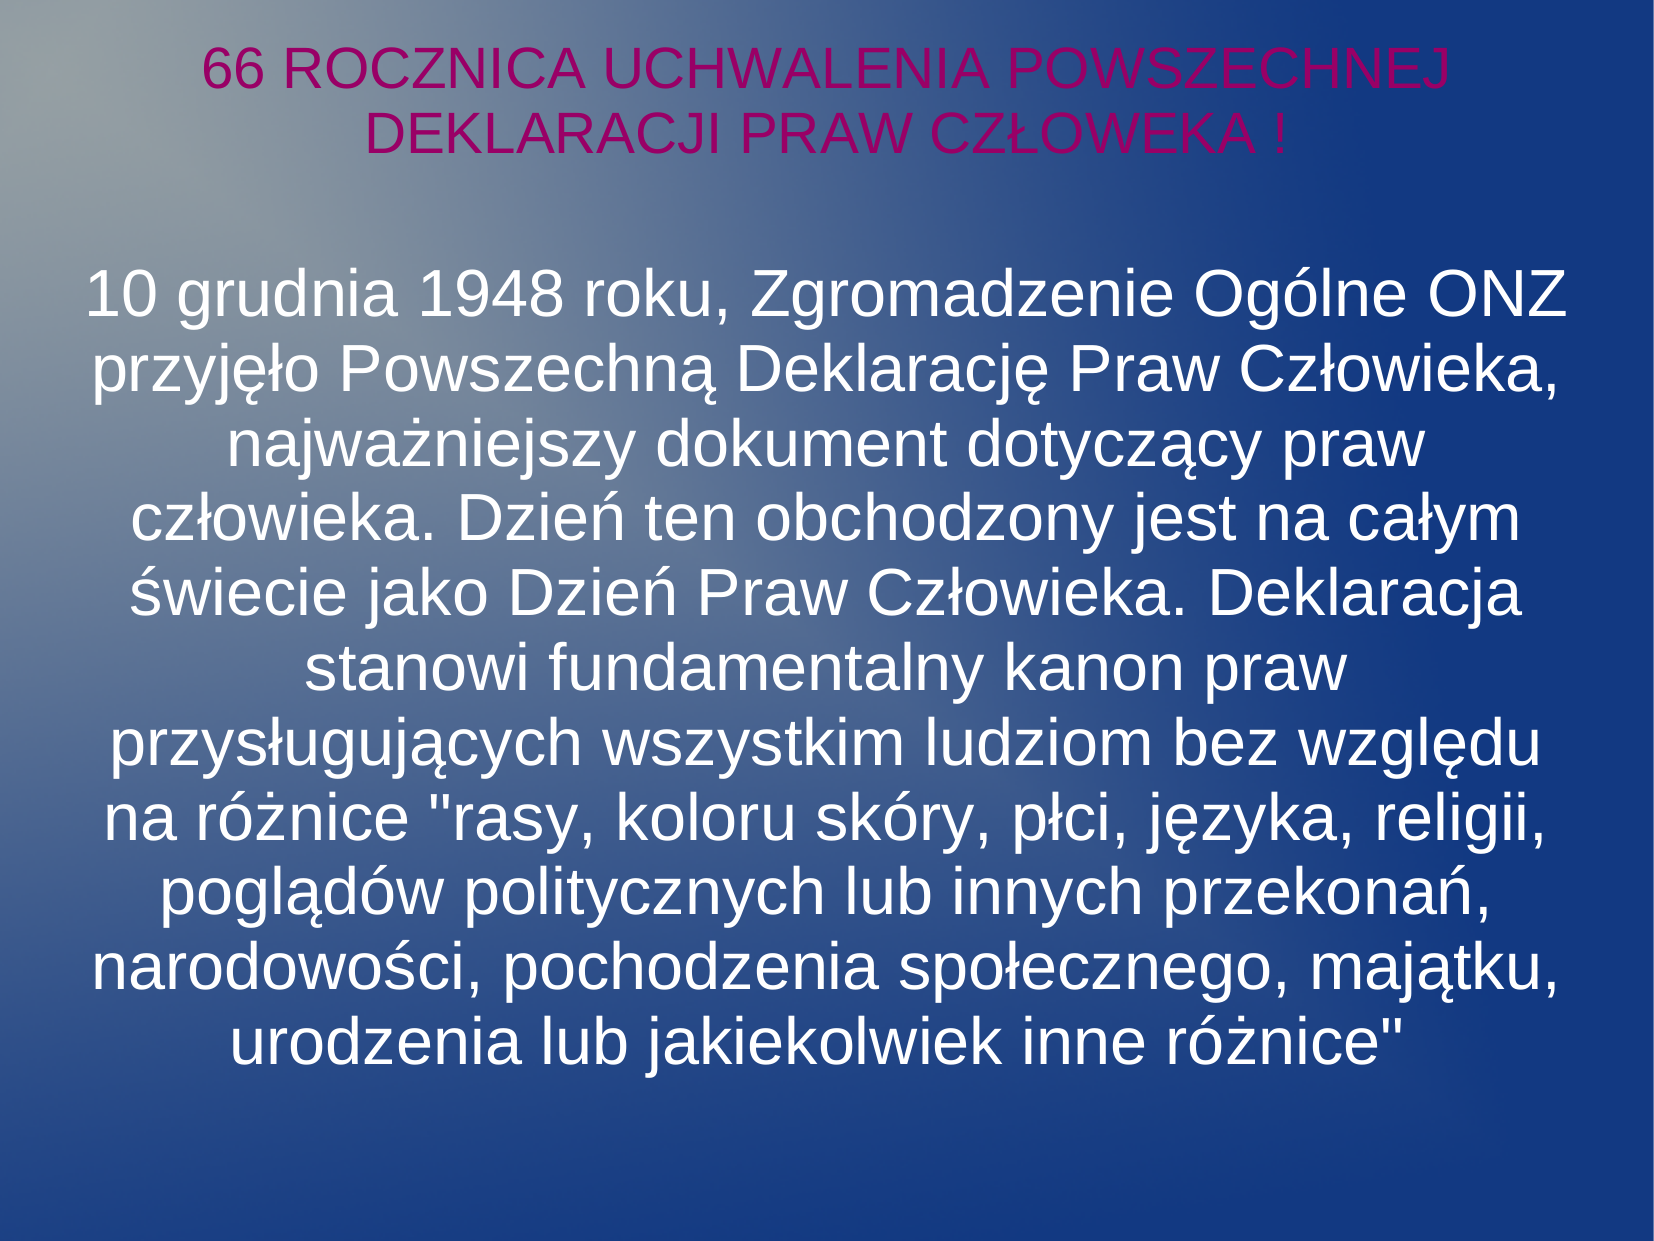

# 66 ROCZNICA UCHWALENIA POWSZECHNEJ DEKLARACJI PRAW CZŁOWEKA !
10 grudnia 1948 roku, Zgromadzenie Ogólne ONZ przyjęło Powszechną Deklarację Praw Człowieka, najważniejszy dokument dotyczący praw człowieka. Dzień ten obchodzony jest na całym świecie jako Dzień Praw Człowieka. Deklaracja stanowi fundamentalny kanon praw przysługujących wszystkim ludziom bez względu na różnice "rasy, koloru skóry, płci, języka, religii, poglądów politycznych lub innych przekonań, narodowości, pochodzenia społecznego, majątku, urodzenia lub jakiekolwiek inne różnice"